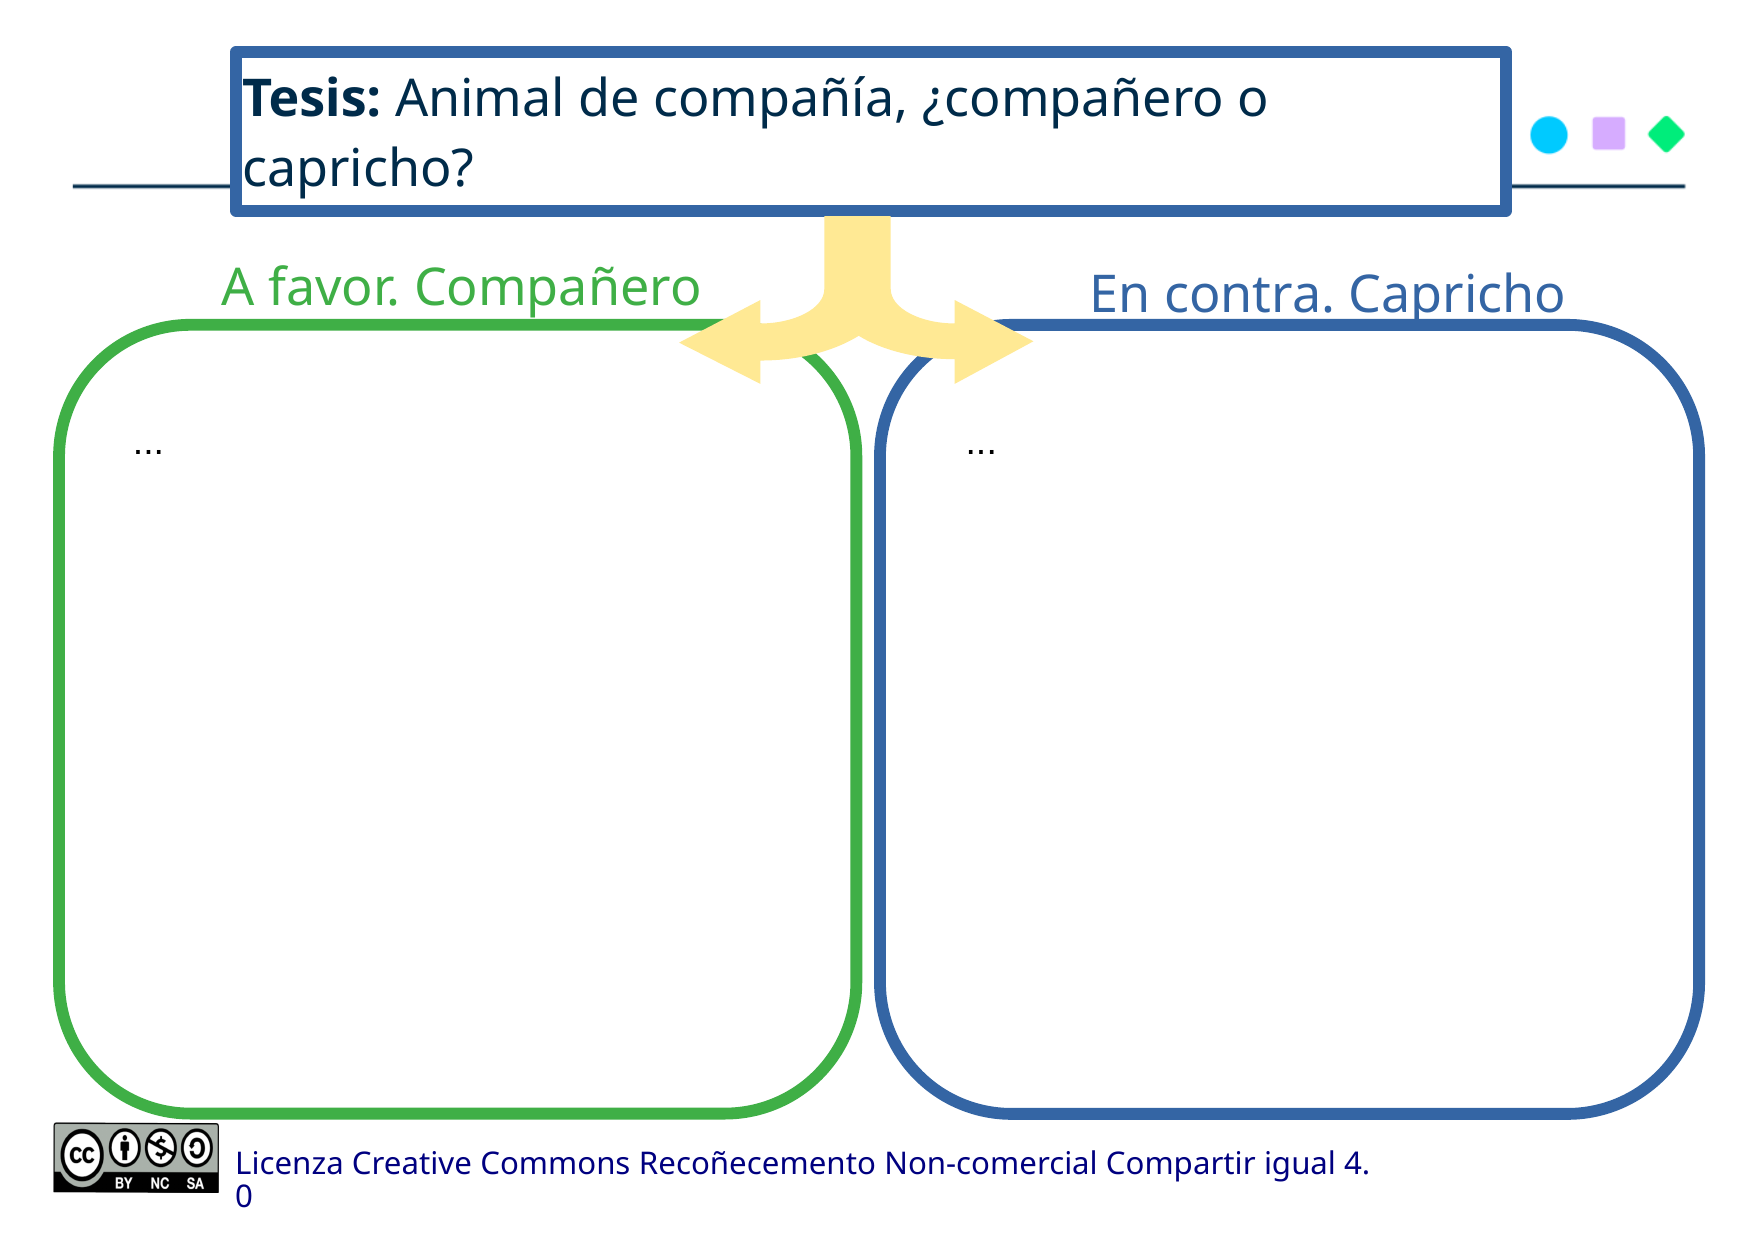

# Tesis: Animal de compañía, ¿compañero o capricho?
A favor. Compañero
En contra. Capricho
...
...
Licenza Creative Commons Recoñecemento Non-comercial Compartir igual 4.0